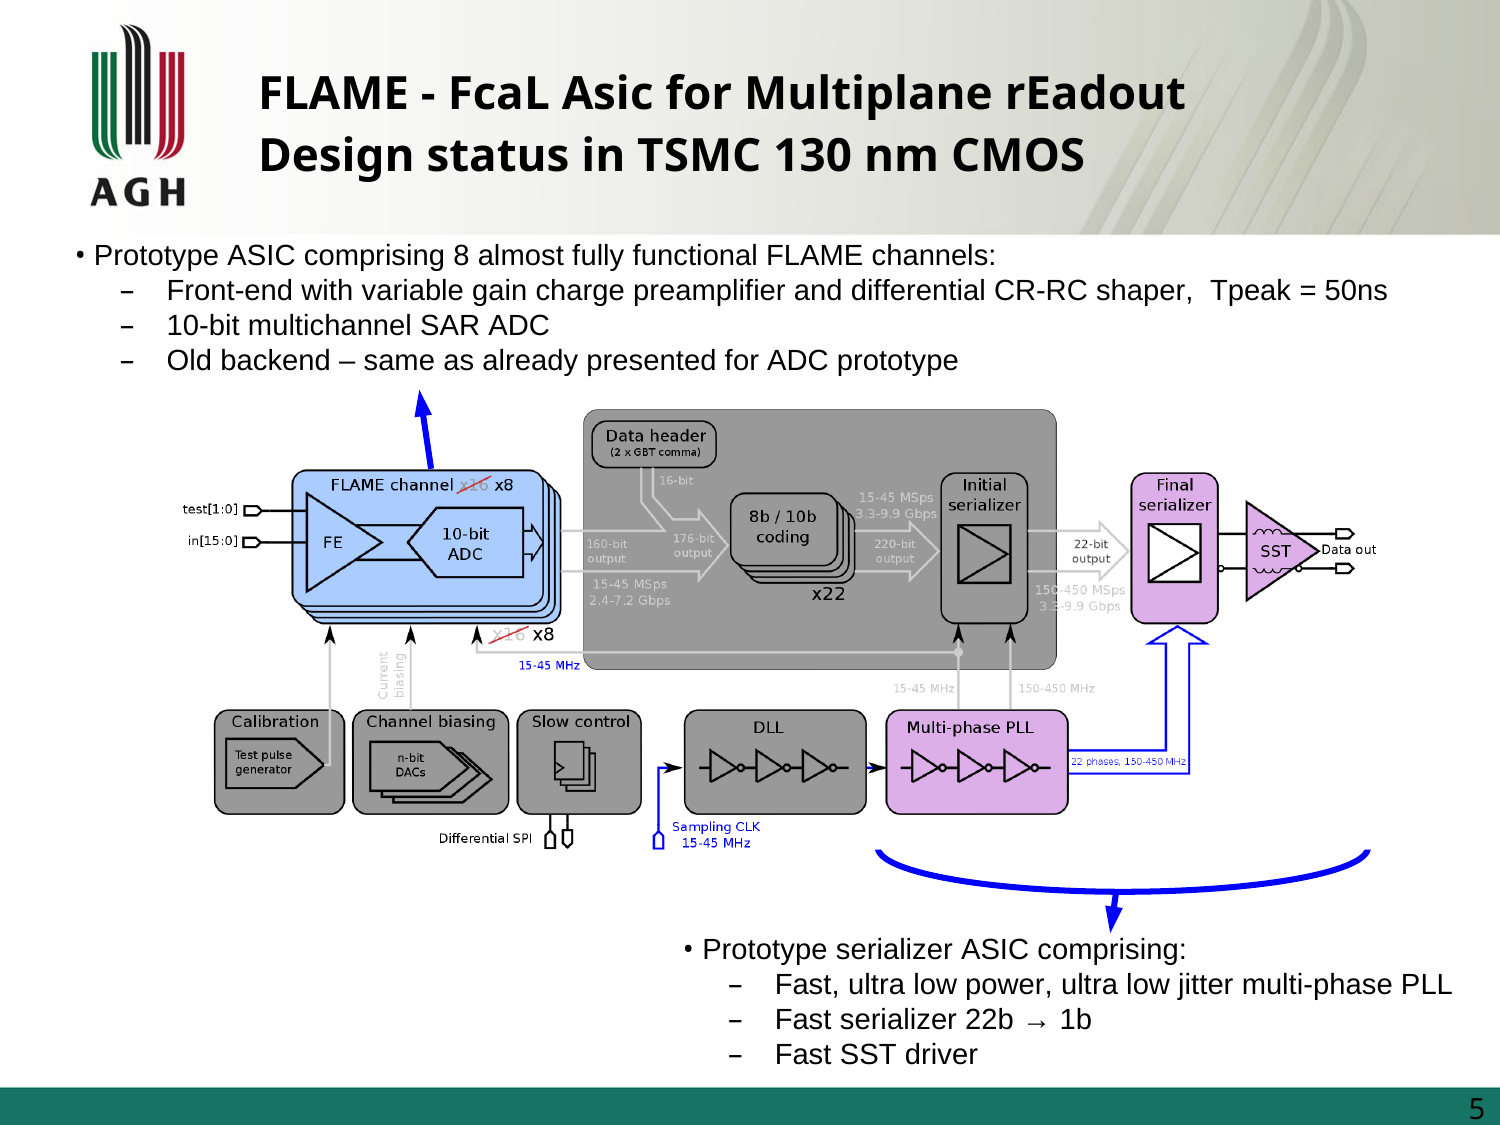

# FLAME - FcaL Asic for Multiplane rEadout Design status in TSMC 130 nm CMOS
 Prototype ASIC comprising 8 almost fully functional FLAME channels:
Front-end with variable gain charge preamplifier and differential CR-RC shaper, Tpeak = 50ns
10-bit multichannel SAR ADC
Old backend – same as already presented for ADC prototype
 Prototype serializer ASIC comprising:
Fast, ultra low power, ultra low jitter multi-phase PLL
Fast serializer 22b → 1b
Fast SST driver
5